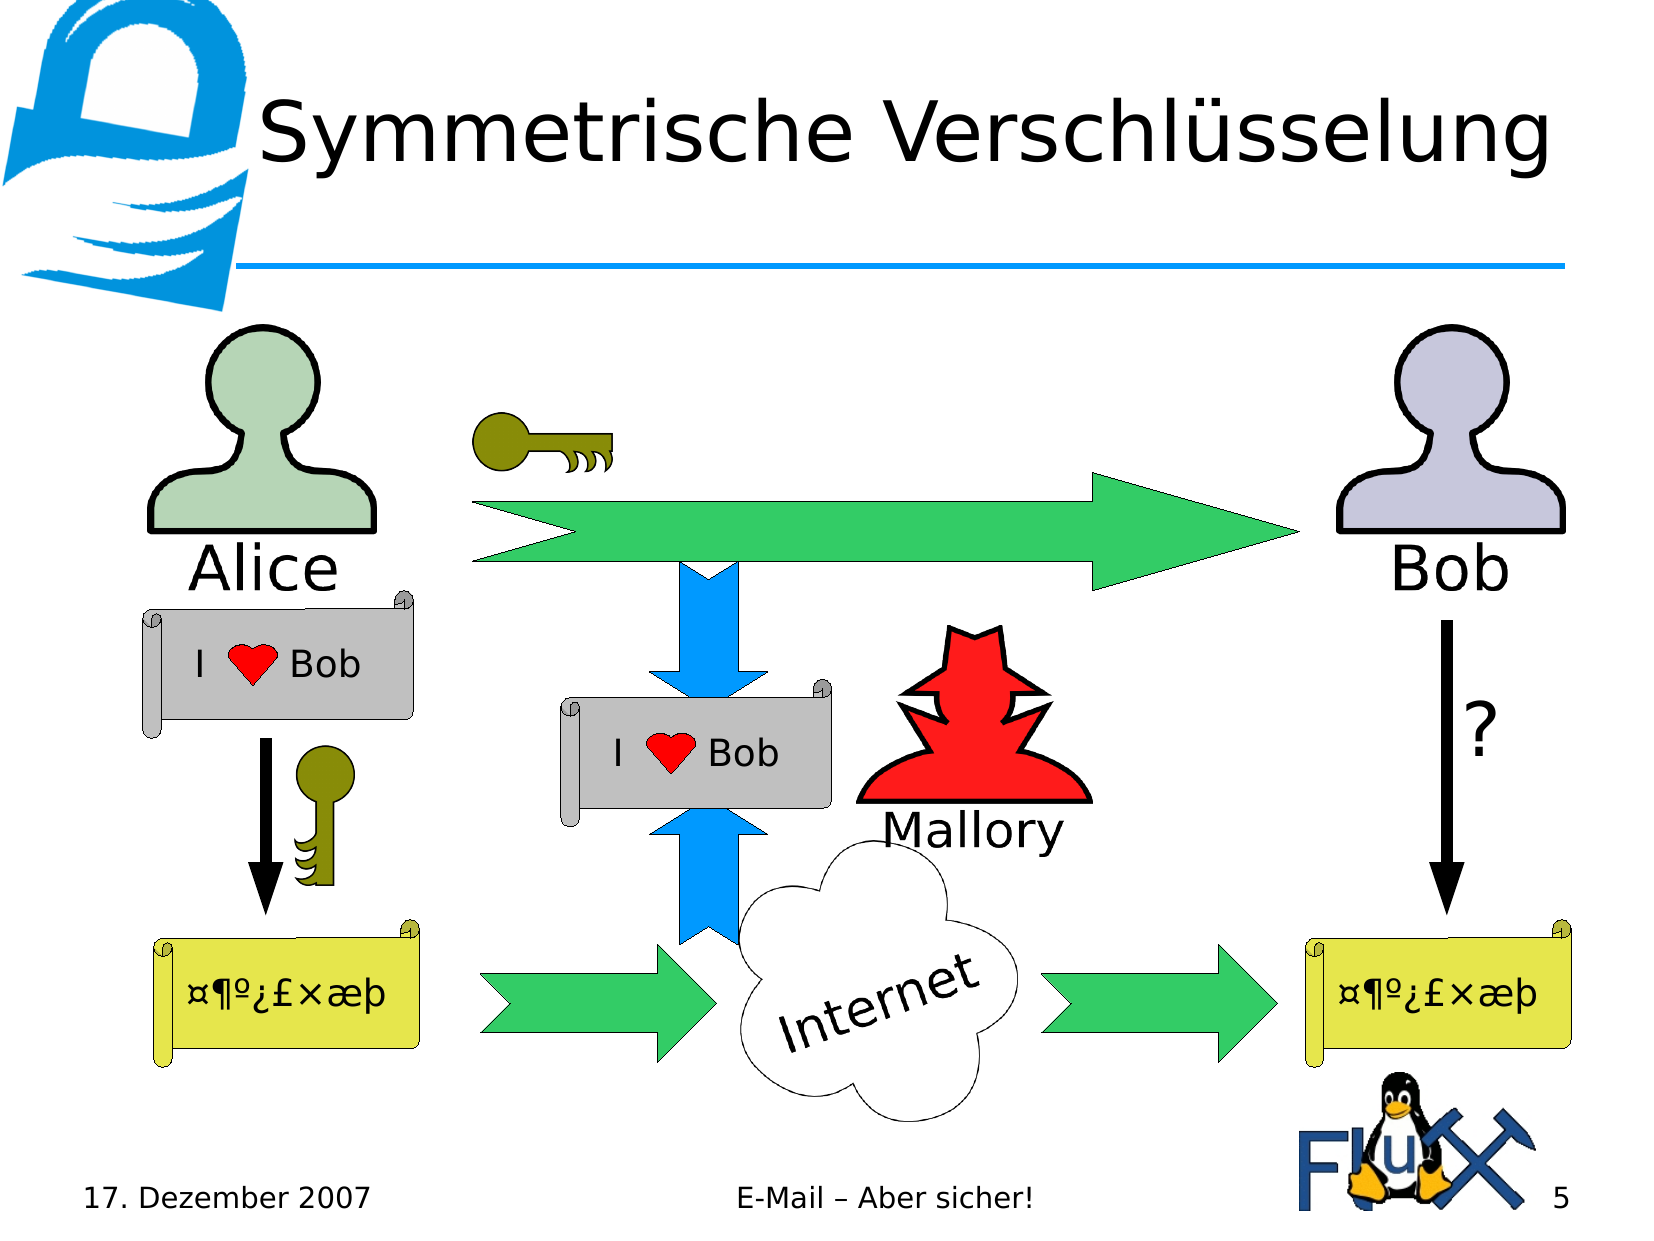

# Symmetrische Verschlüsselung
I Bob
I Bob
?
¤¶º¿£×æþ
¤¶º¿£×æþ
17. Dezember 2007
E-Mail – Aber sicher!
5